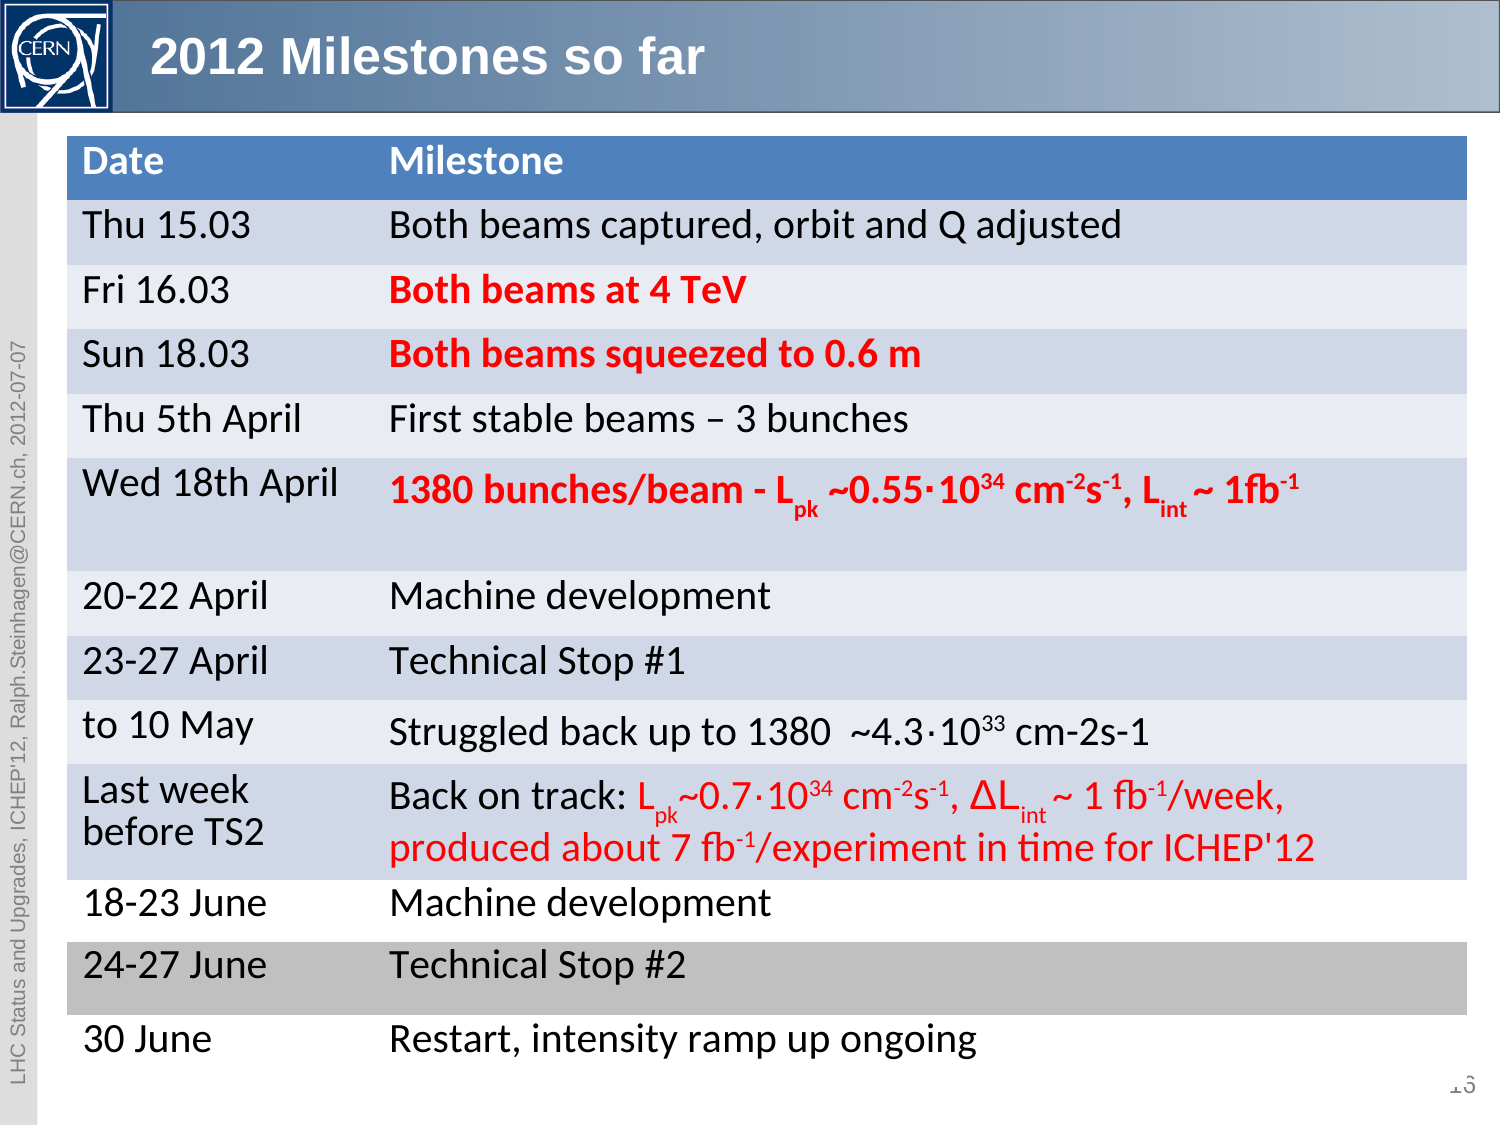

# 2012 Milestones so far
| Date | Milestone |
| --- | --- |
| Thu 15.03 | Both beams captured, orbit and Q adjusted |
| Fri 16.03 | Both beams at 4 TeV |
| Sun 18.03 | Both beams squeezed to 0.6 m |
| Thu 5th April | First stable beams – 3 bunches |
| Wed 18th April | 1380 bunches/beam - Lpk ~0.55·1034 cm-2s-1, Lint ~ 1fb-1 |
| 20-22 April | Machine development |
| 23-27 April | Technical Stop #1 |
| to 10 May | Struggled back up to 1380 ~4.3·1033 cm-2s-1 |
| Last week before TS2 | Back on track: Lpk~0.7·1034 cm-2s-1, ΔLint ~ 1 fb-1/week, produced about 7 fb-1/experiment in time for ICHEP'12 |
| 18-23 June | Machine development |
| 24-27 June | Technical Stop #2 |
| 30 June | Restart, intensity ramp up ongoing |